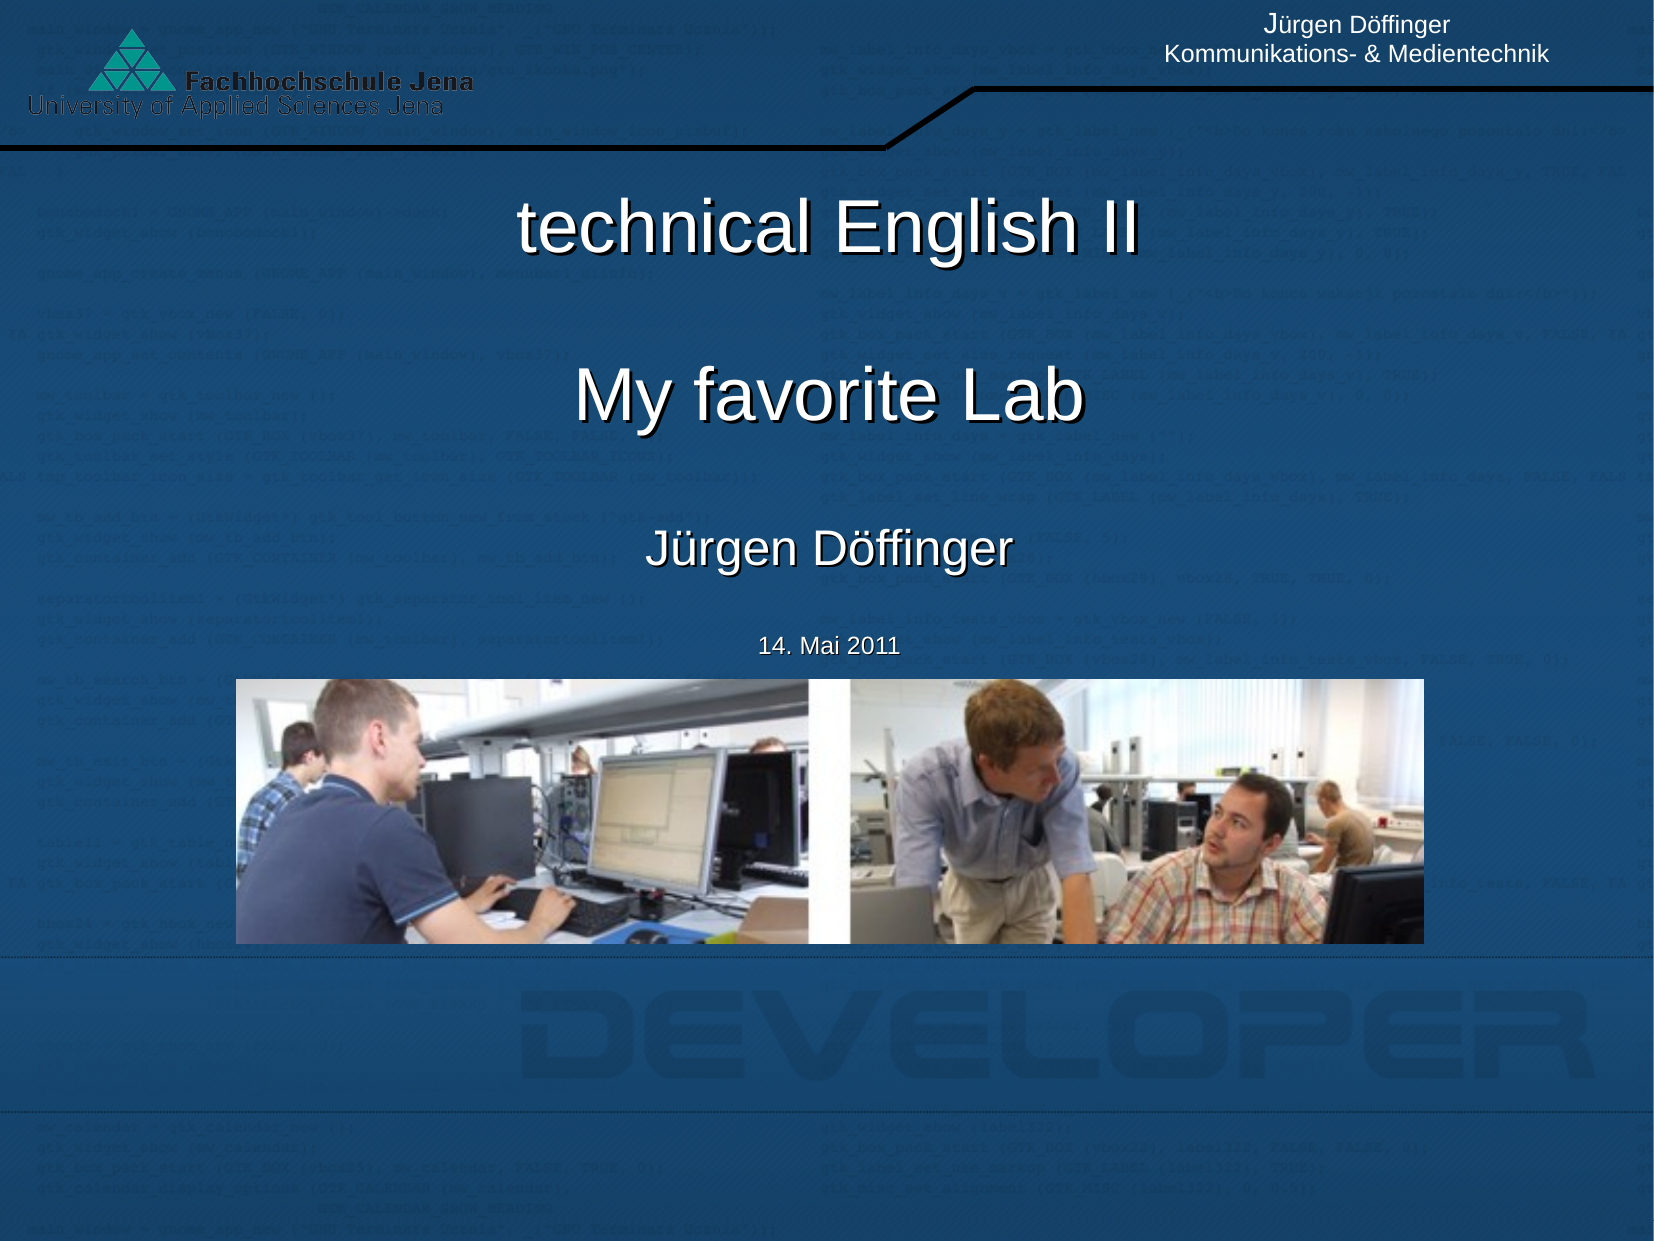

Jürgen Döffinger
Kommunikations- & Medientechnik
technical English II
My favorite Lab
Jürgen Döffinger
14. Mai 2011